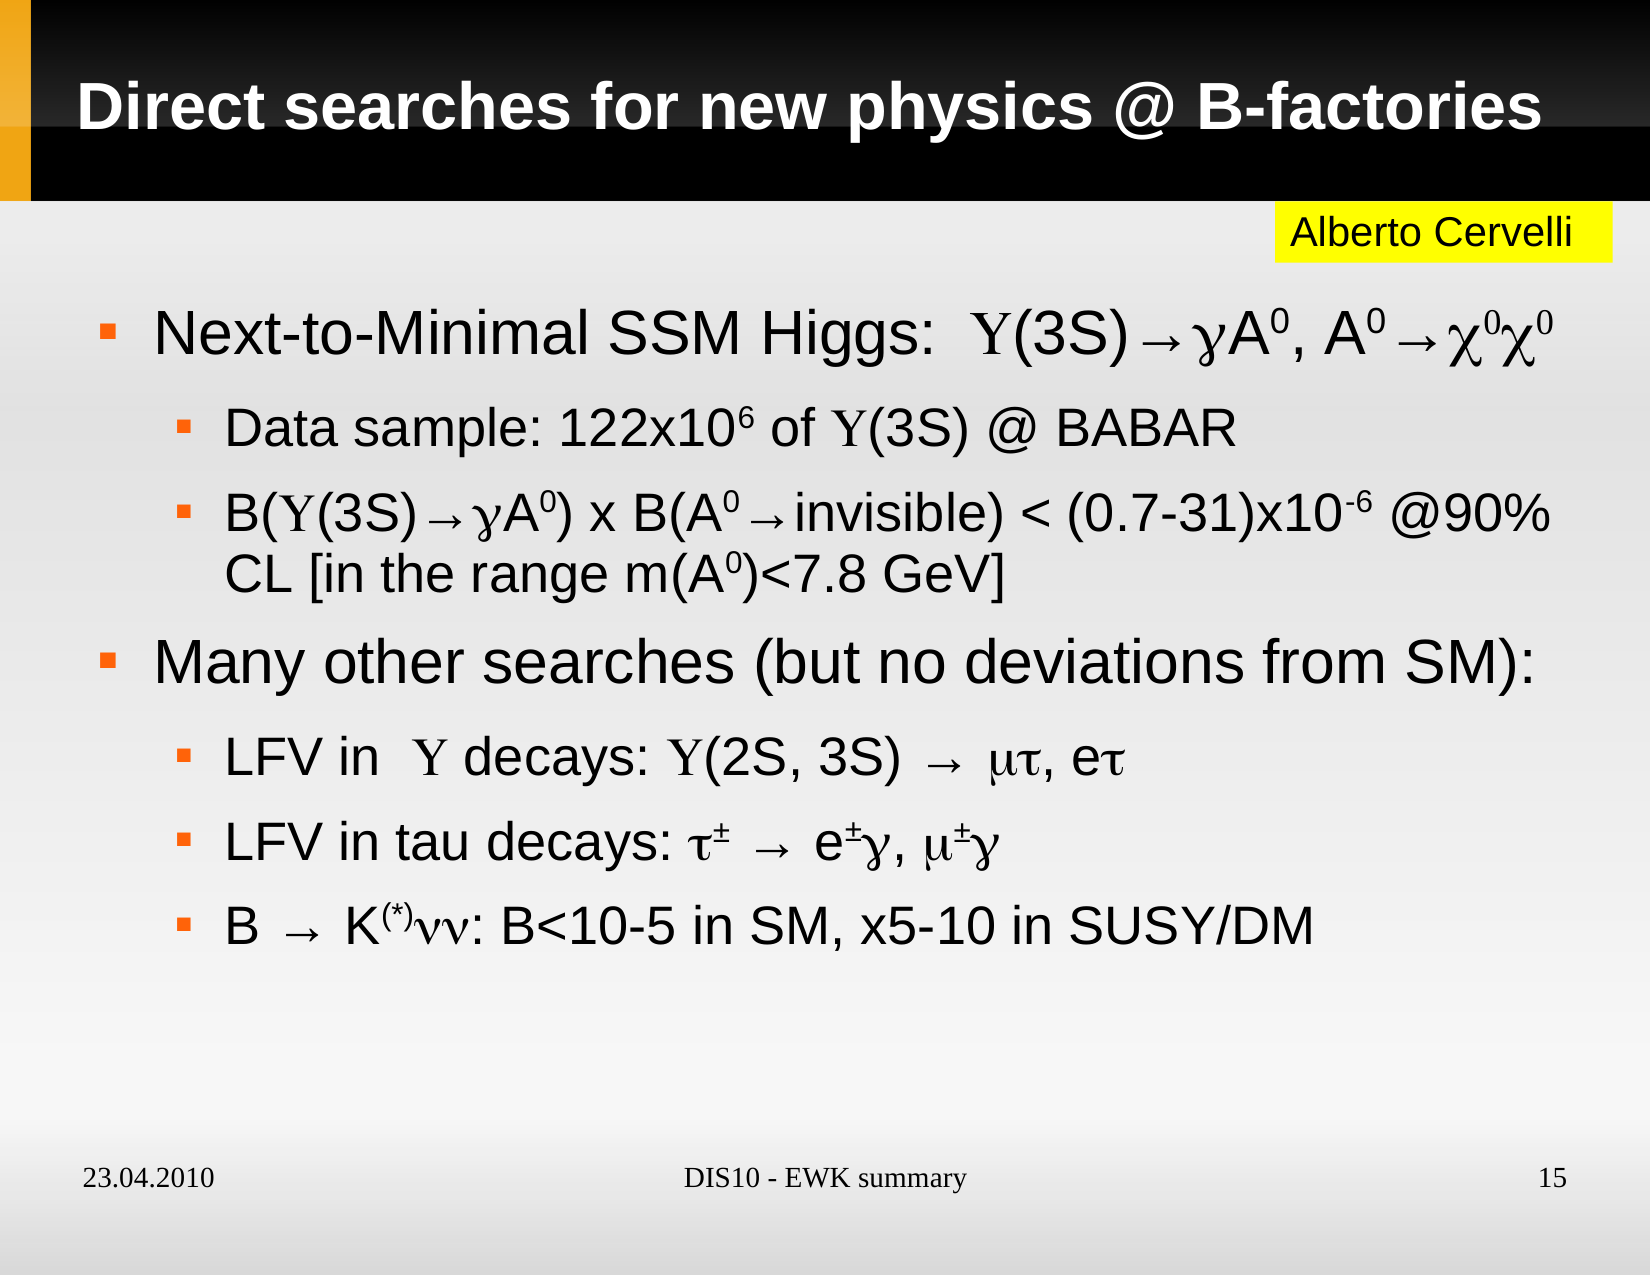

# Direct searches for new physics @ B-factories
Alberto Cervelli
Next-to-Minimal SSM Higgs: U(3S)→gA0, A0→c0c0
Data sample: 122x106 of U(3S) @ BABAR
B(U(3S)→gA0) x B(A0→invisible) < (0.7-31)x10-6 @90% CL [in the range m(A0)<7.8 GeV]
Many other searches (but no deviations from SM):
LFV in U decays: U(2S, 3S) → mt, et
LFV in tau decays: t± → e±g, m±g
B → K(*)nn: B<10-5 in SM, x5-10 in SUSY/DM
23.04.2010
15